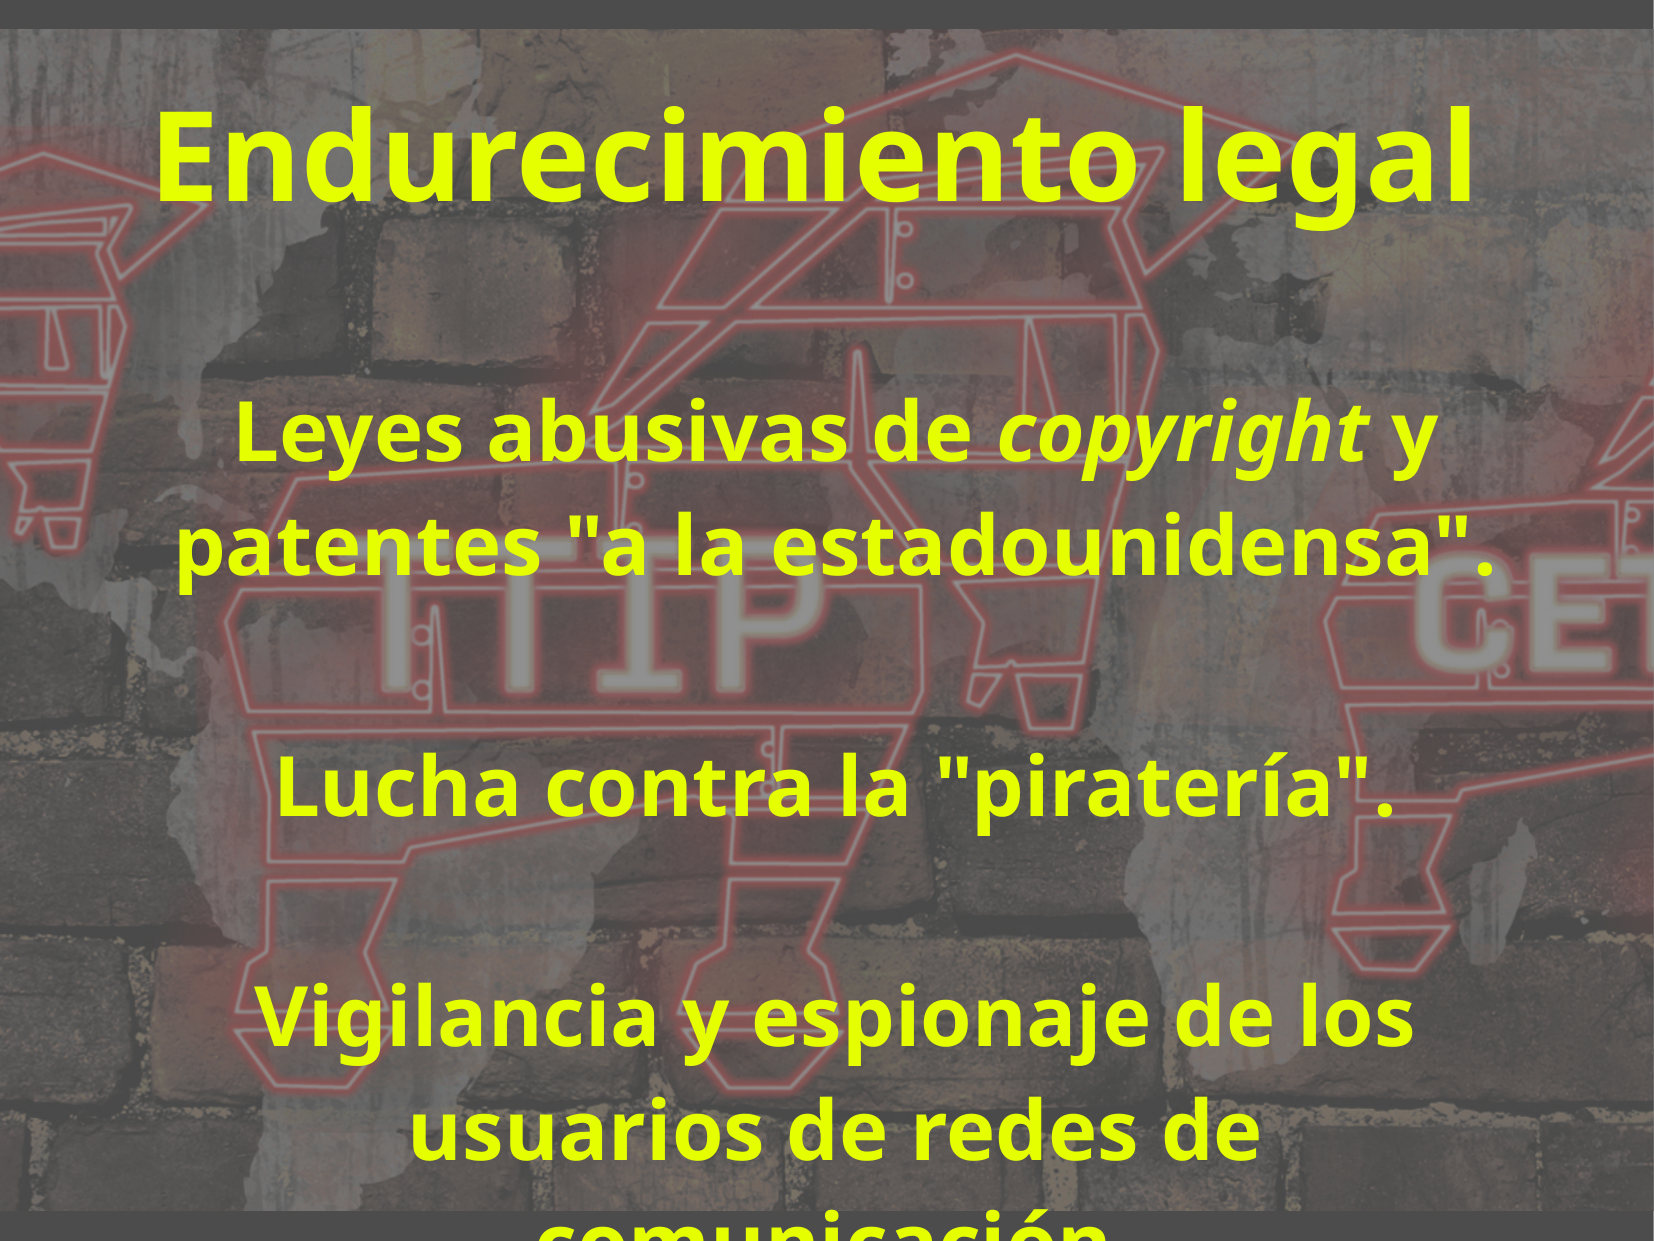

# Endurecimiento legal
Leyes abusivas de copyright y patentes "a la estadounidensa".
Lucha contra la "piratería".
Vigilancia y espionaje de los usuarios de redes de comunicación.